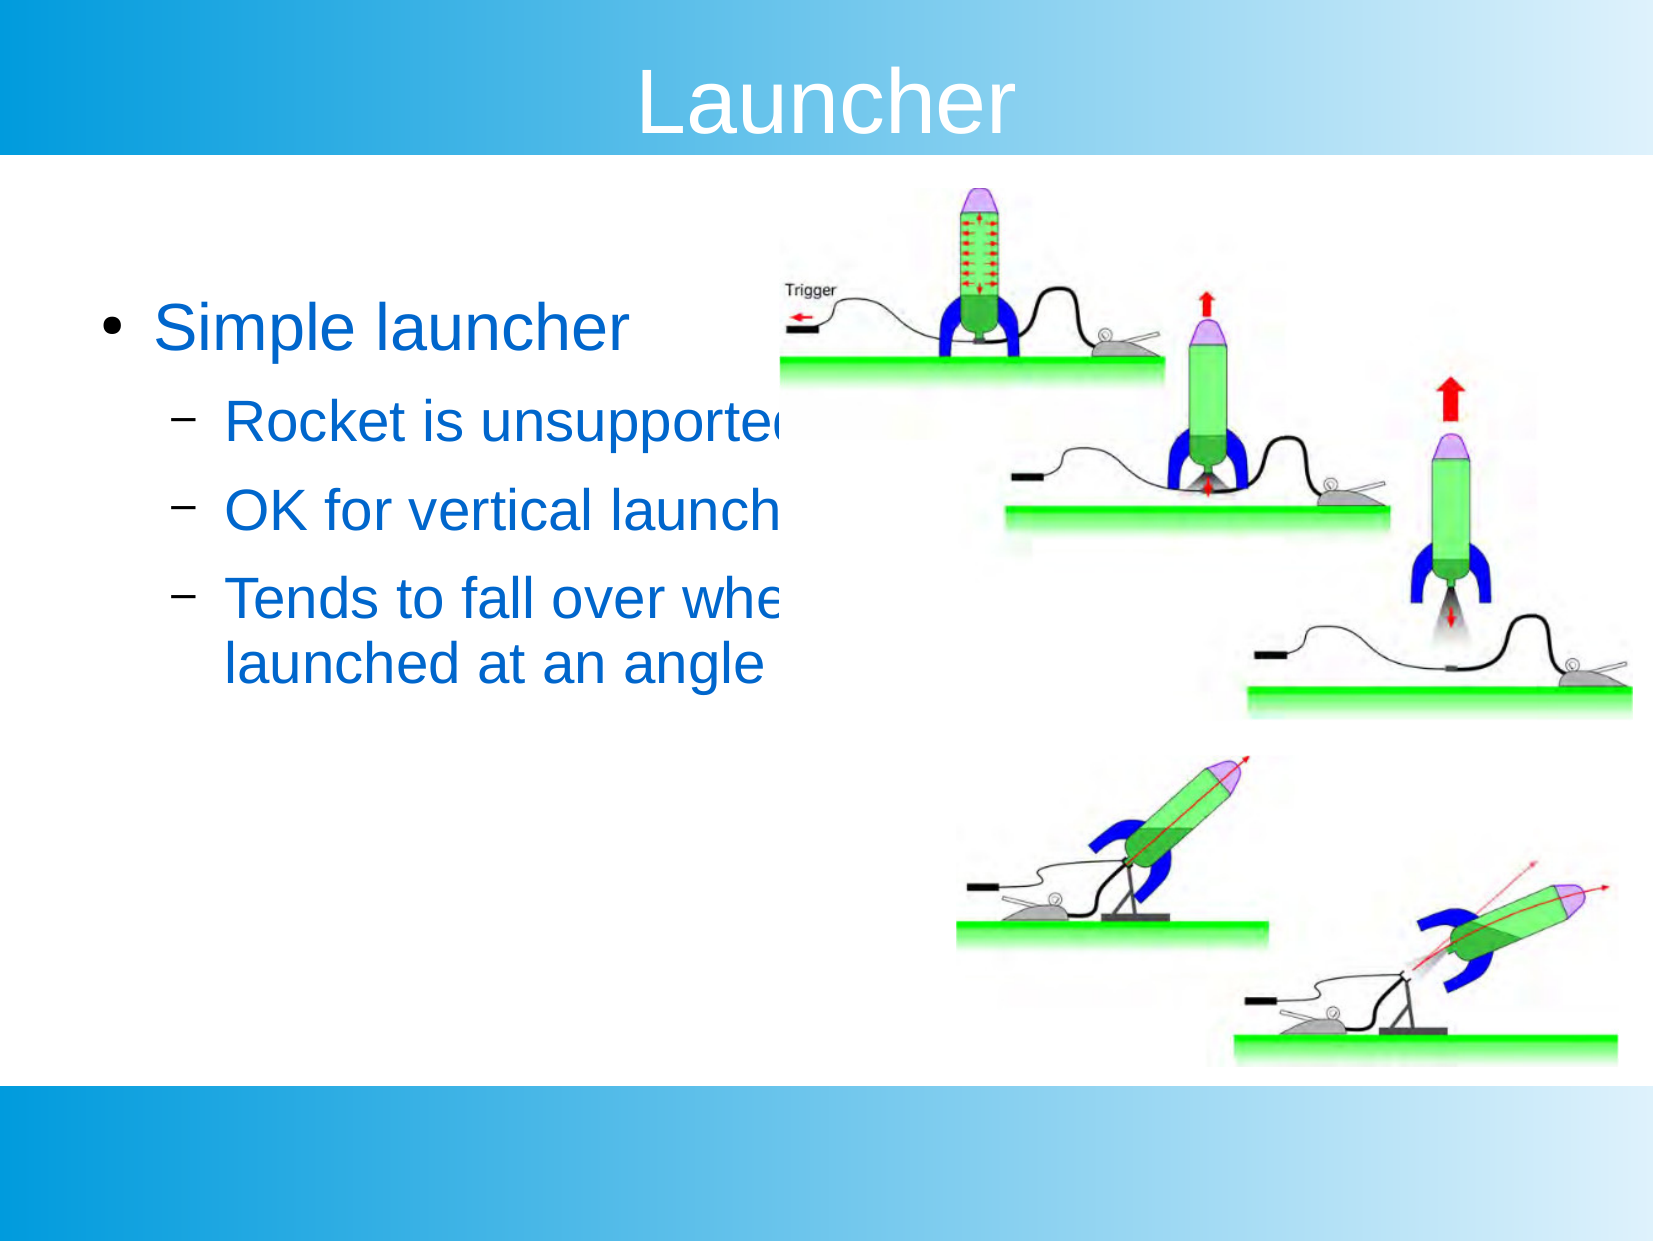

# Launcher
Simple launcher
Rocket is unsupported
OK for vertical launch
Tends to fall over when
launched at an angle